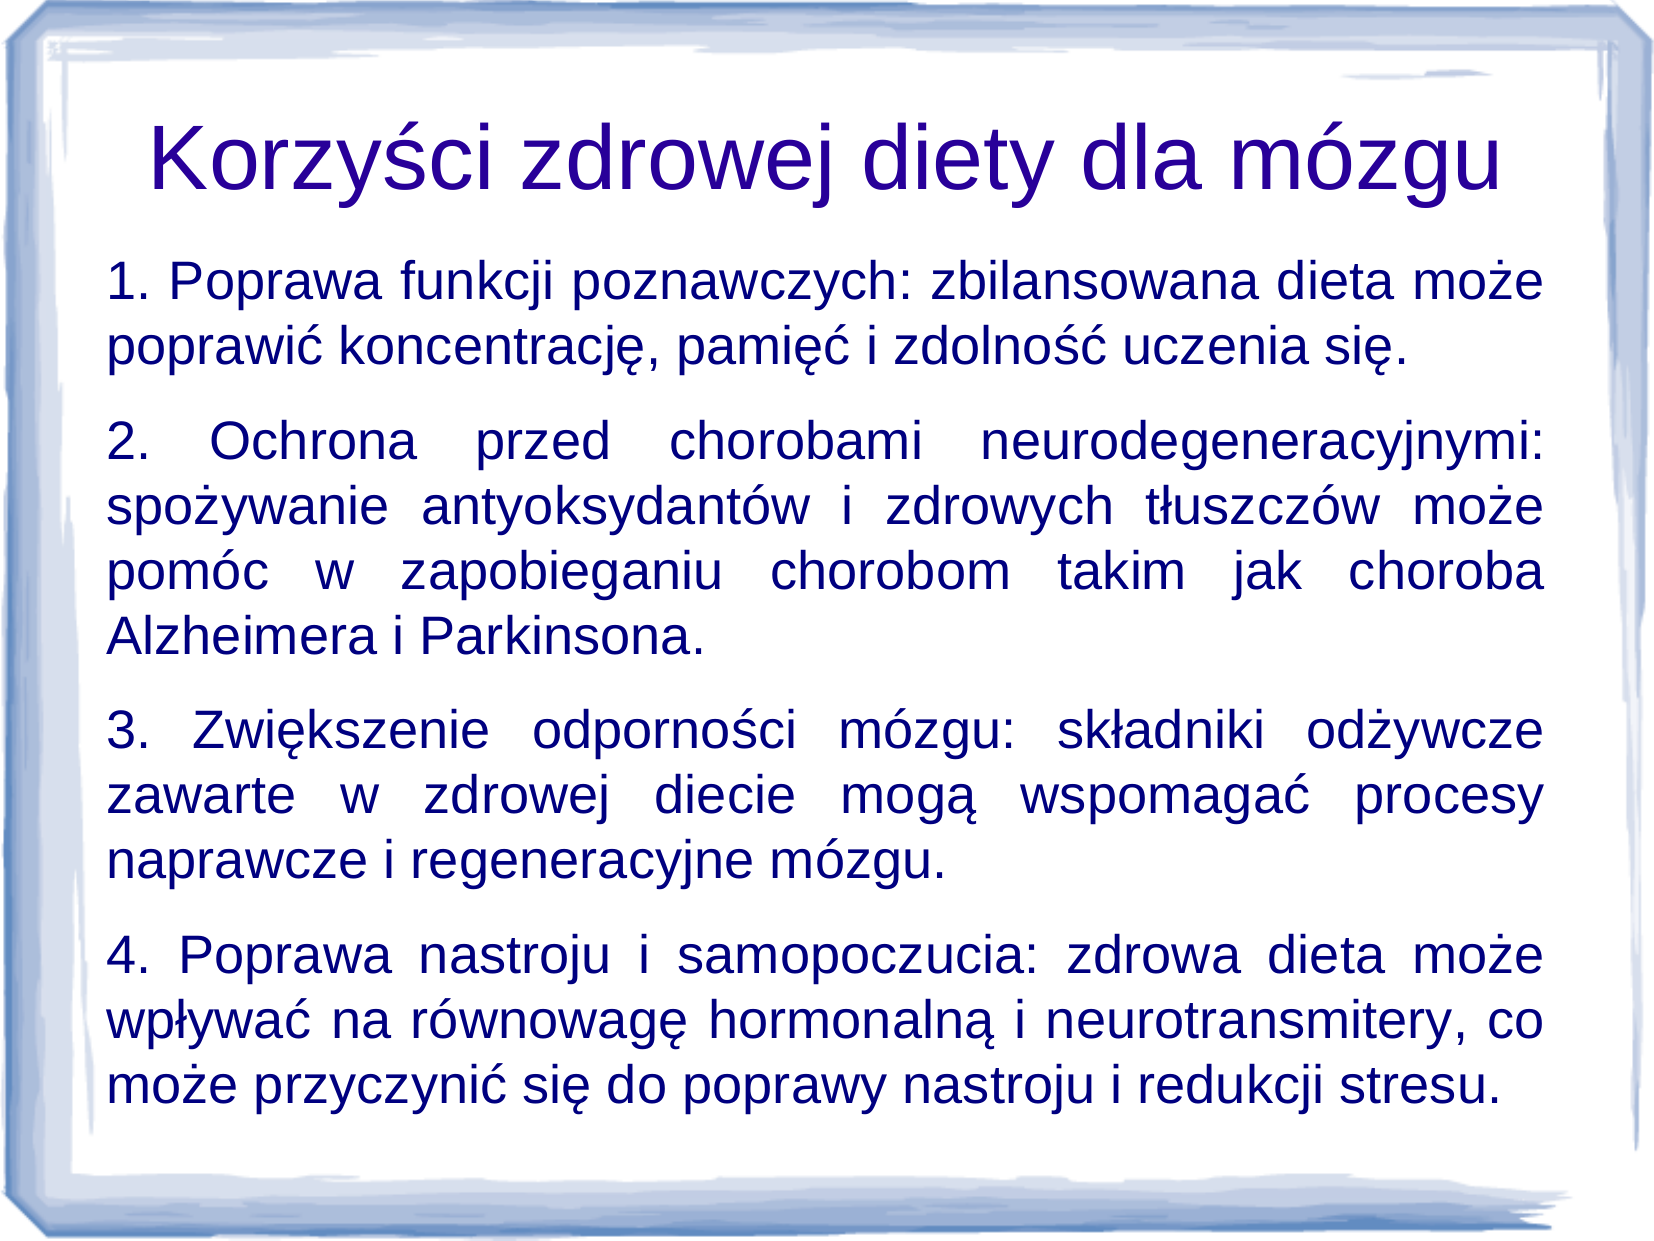

# Korzyści zdrowej diety dla mózgu
1. Poprawa funkcji poznawczych: zbilansowana dieta może poprawić koncentrację, pamięć i zdolność uczenia się.
2. Ochrona przed chorobami neurodegeneracyjnymi: spożywanie antyoksydantów i zdrowych tłuszczów może pomóc w zapobieganiu chorobom takim jak choroba Alzheimera i Parkinsona.
3. Zwiększenie odporności mózgu: składniki odżywcze zawarte w zdrowej diecie mogą wspomagać procesy naprawcze i regeneracyjne mózgu.
4. Poprawa nastroju i samopoczucia: zdrowa dieta może wpływać na równowagę hormonalną i neurotransmitery, co może przyczynić się do poprawy nastroju i redukcji stresu.